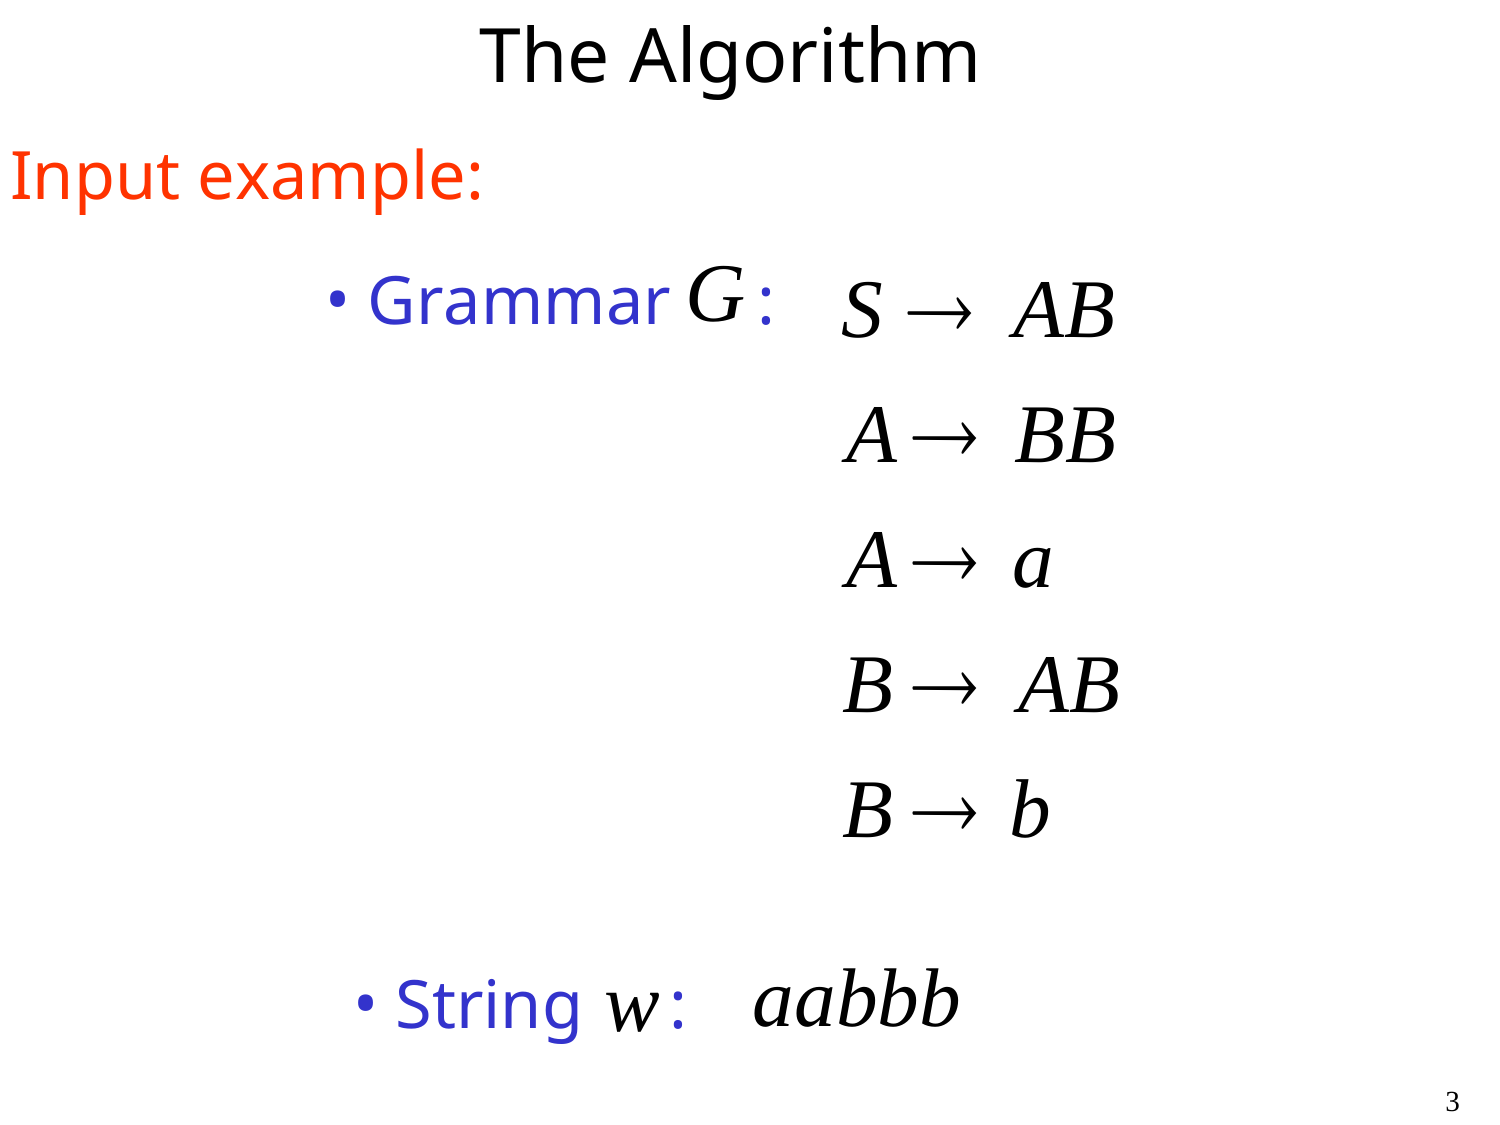

The Algorithm
Input example:
 Grammar :
 String :